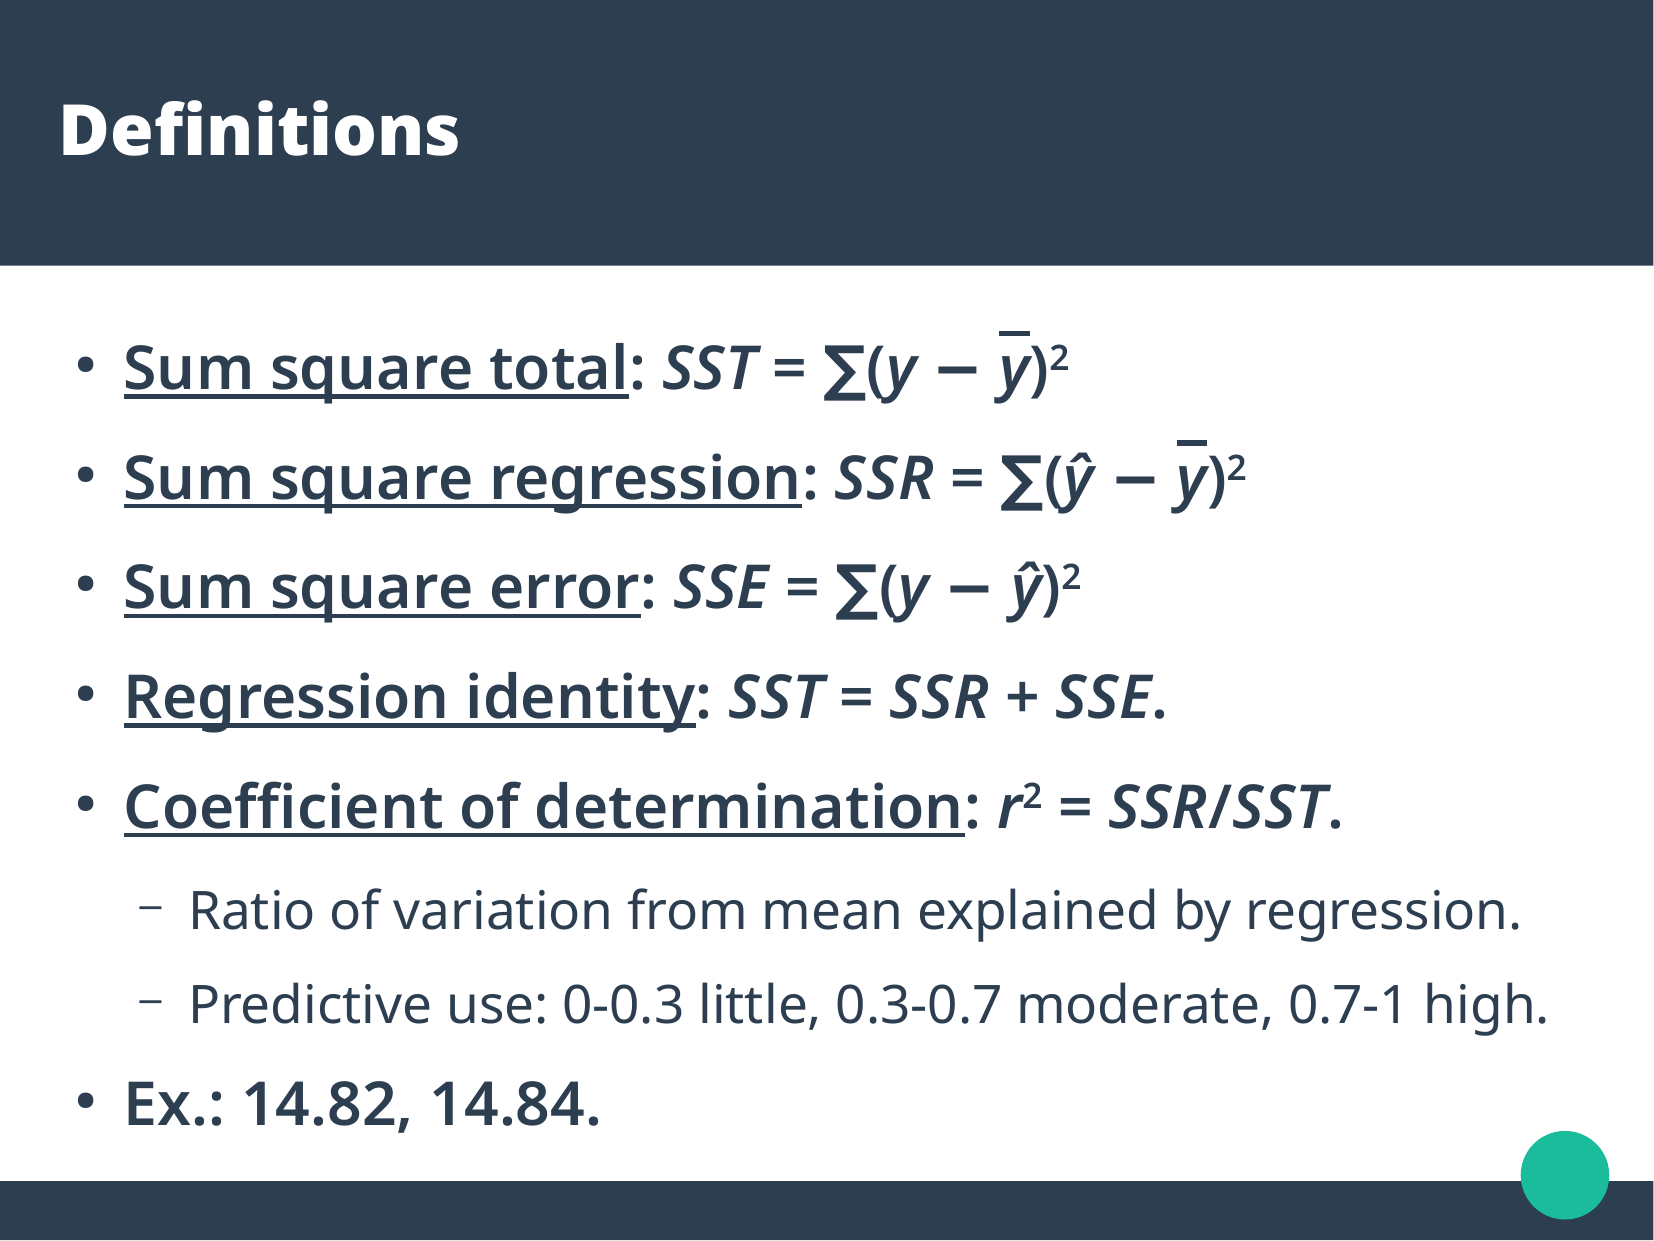

# Definitions
Sum square total: SST = ∑(y − y)2
Sum square regression: SSR = ∑(ŷ − y)2
Sum square error: SSE = ∑(y − ŷ)2
Regression identity: SST = SSR + SSE.
Coefficient of determination: r2 = SSR/SST.
Ratio of variation from mean explained by regression.
Predictive use: 0-0.3 little, 0.3-0.7 moderate, 0.7-1 high.
Ex.: 14.82, 14.84.